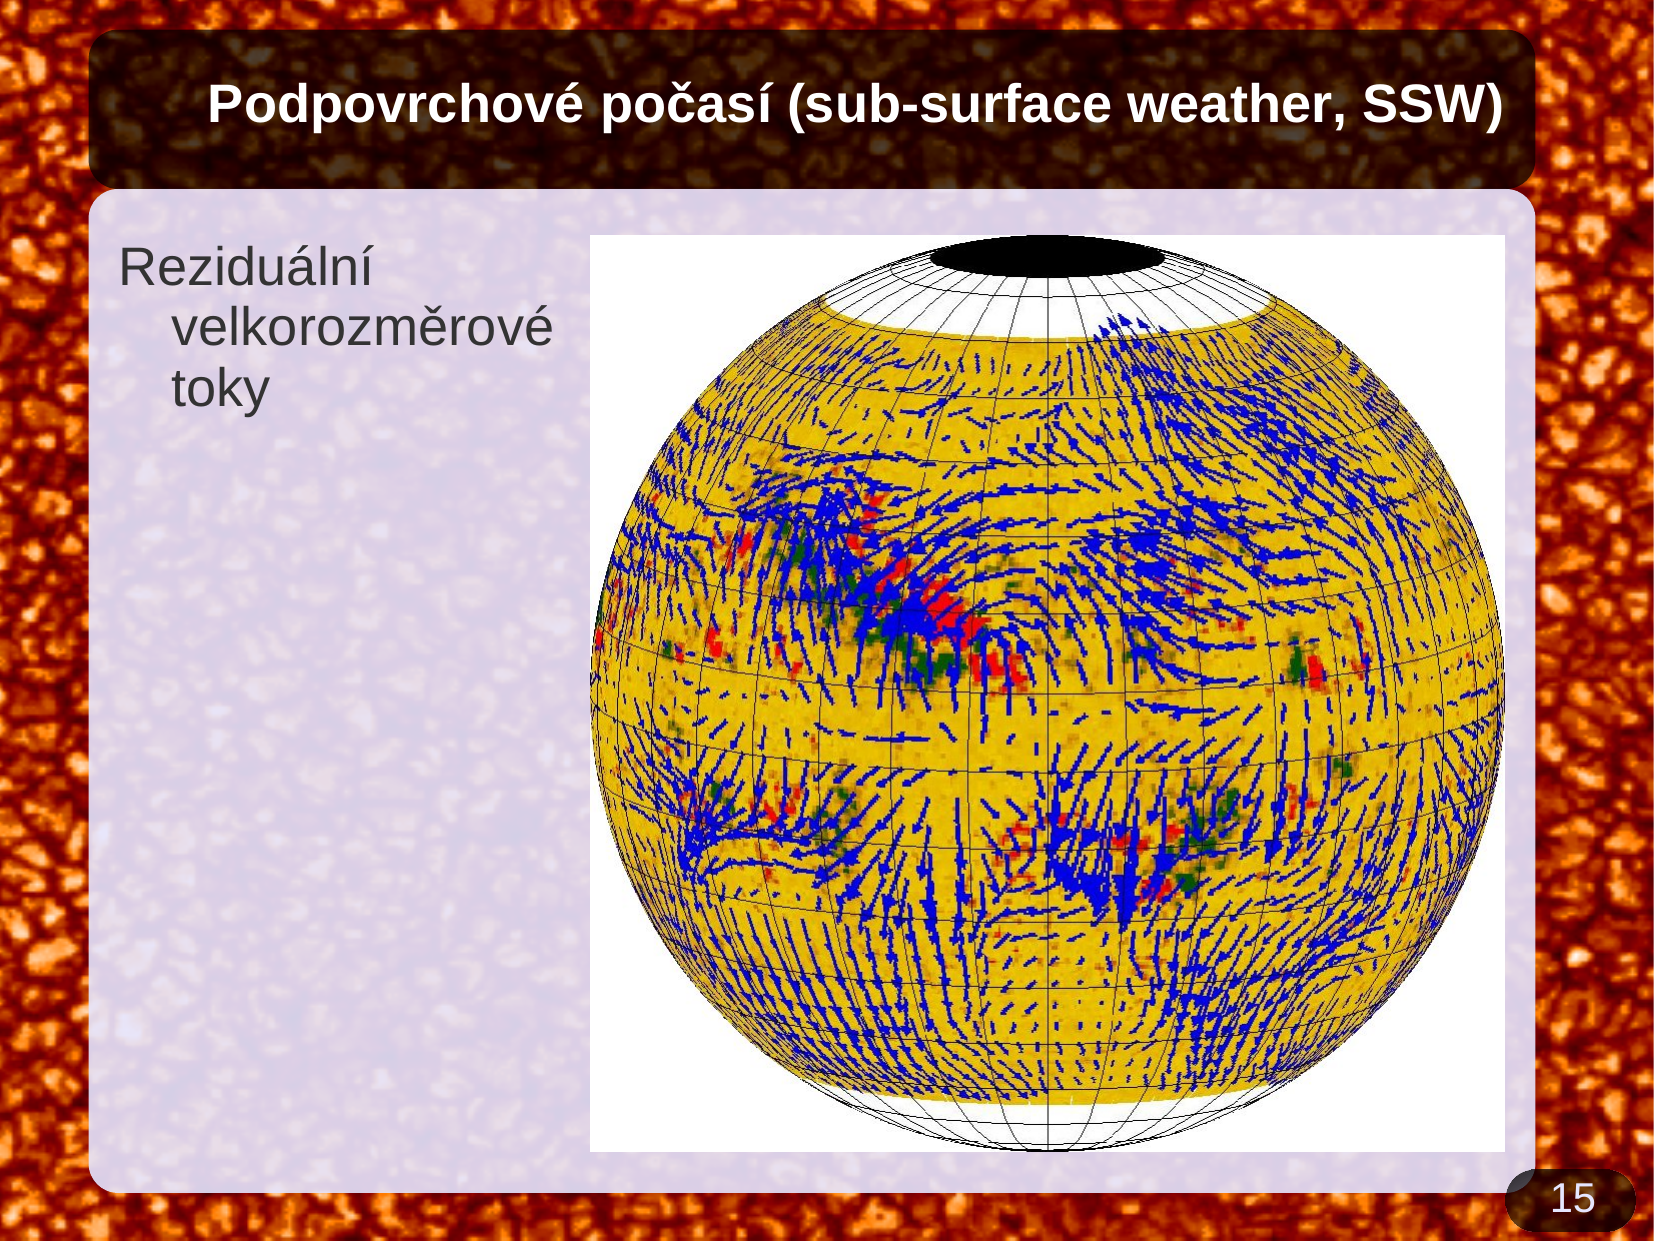

# Podpovrchové počasí (sub-surface weather, SSW)
Reziduální velkorozměrové toky